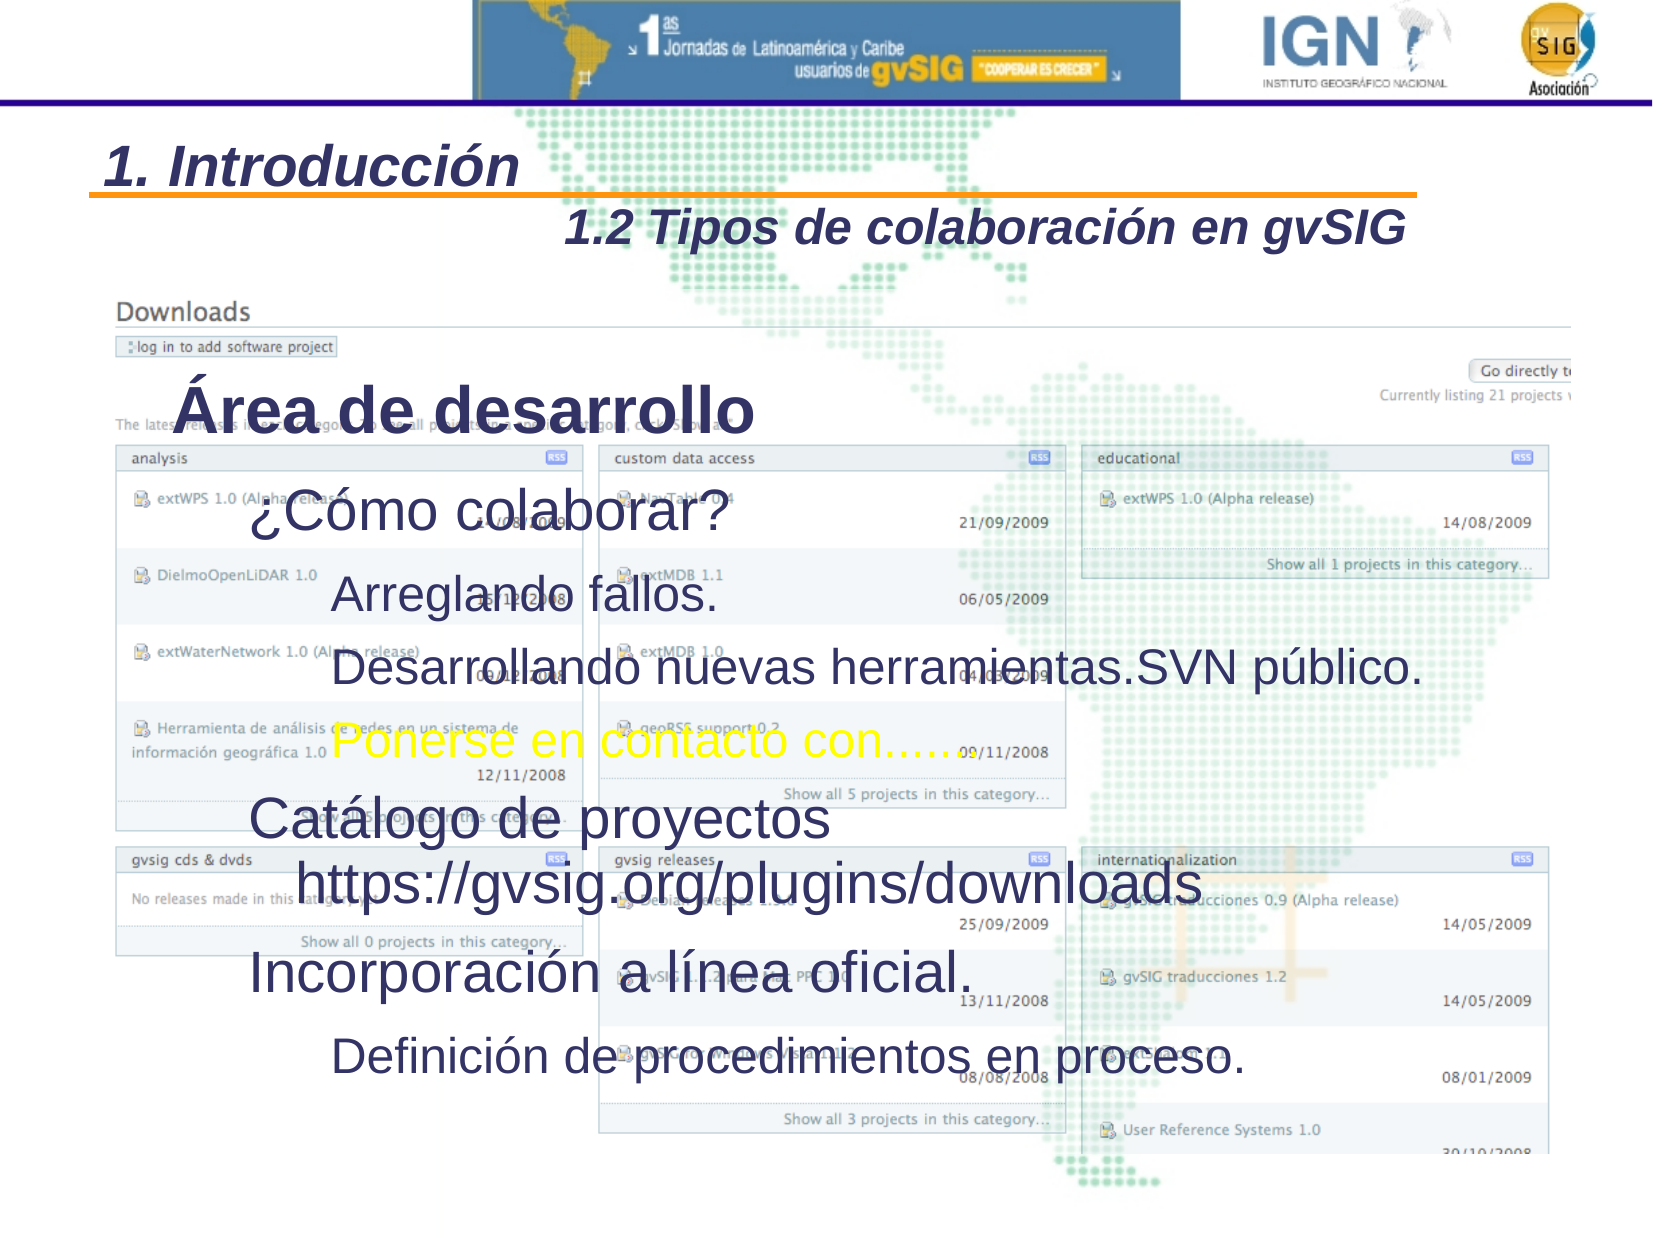

1. Introducción
1.2 Tipos de colaboración en gvSIG
# Área de desarrollo
¿Cómo colaborar?
Arreglando fallos.
Desarrollando nuevas herramientas.SVN público.
Ponerse en contacto con.......
Catálogo de proyectos https://gvsig.org/plugins/downloads
Incorporación a línea oficial.
Definición de procedimientos en proceso.